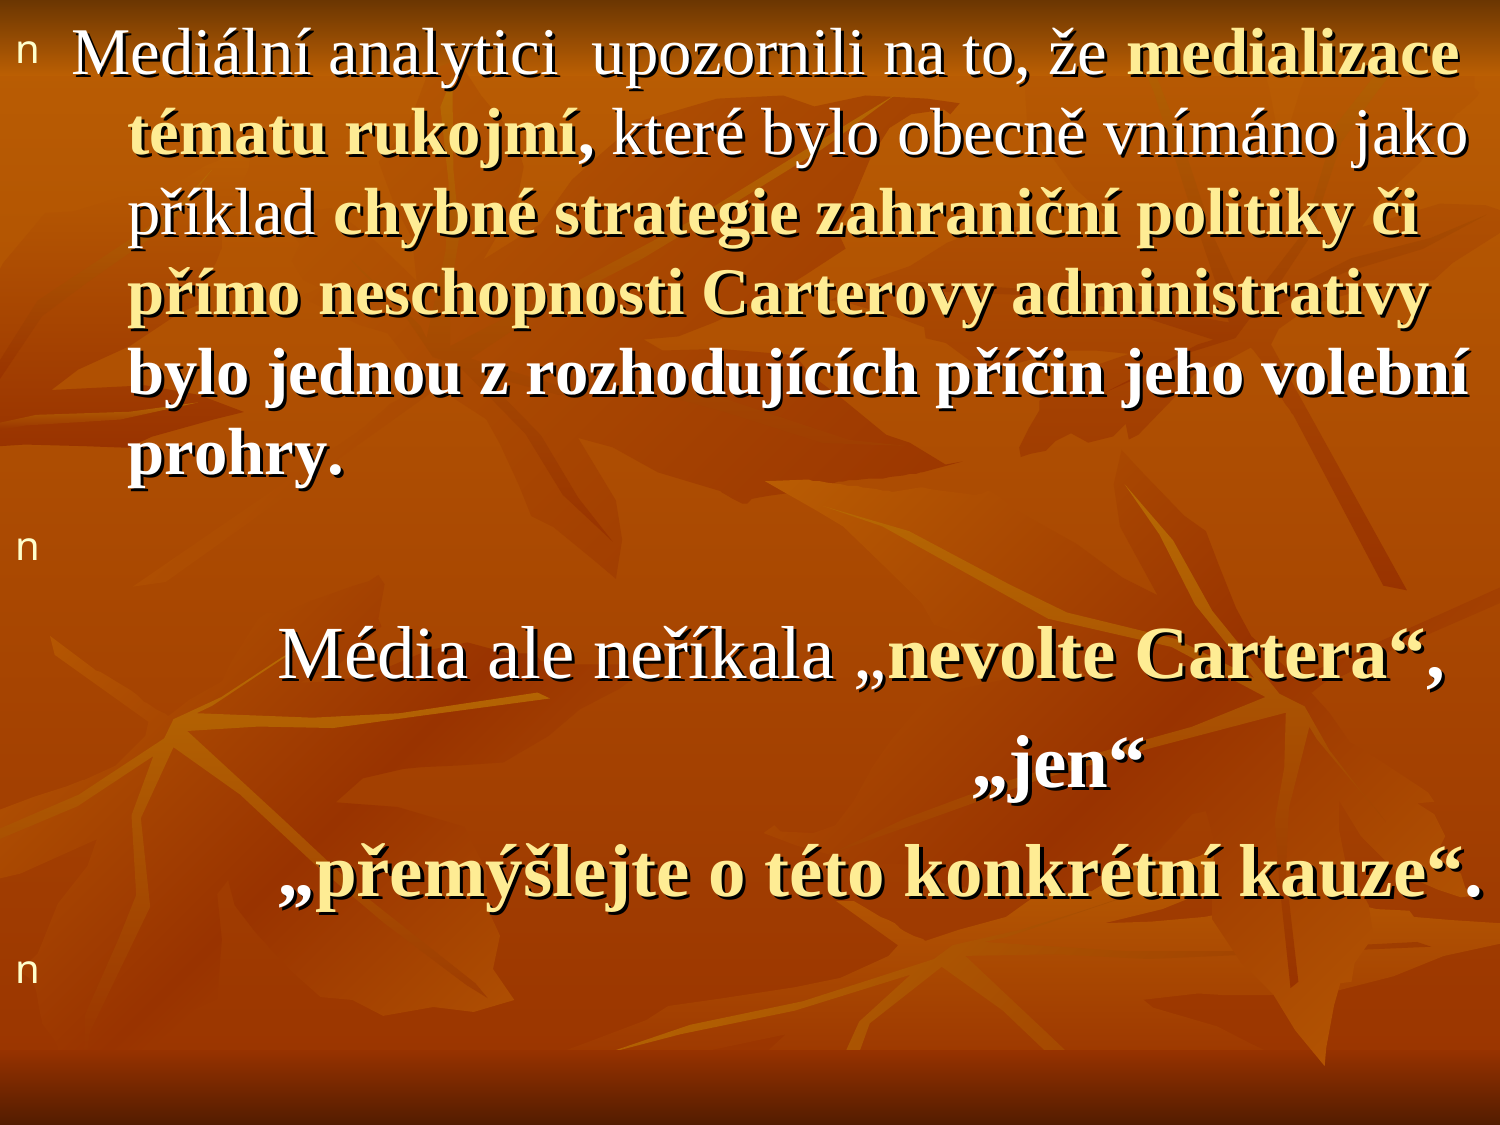

# Mediální analytici upozornili na to, že medializace tématu rukojmí, které bylo obecně vnímáno jako příklad chybné strategie zahraniční politiky či přímo neschopnosti Carterovy administrativy bylo jednou z rozhodujících příčin jeho volební prohry.
		Média ale neříkala „nevolte Cartera“,
		 „jen“
		„přemýšlejte o této konkrétní kauze“.